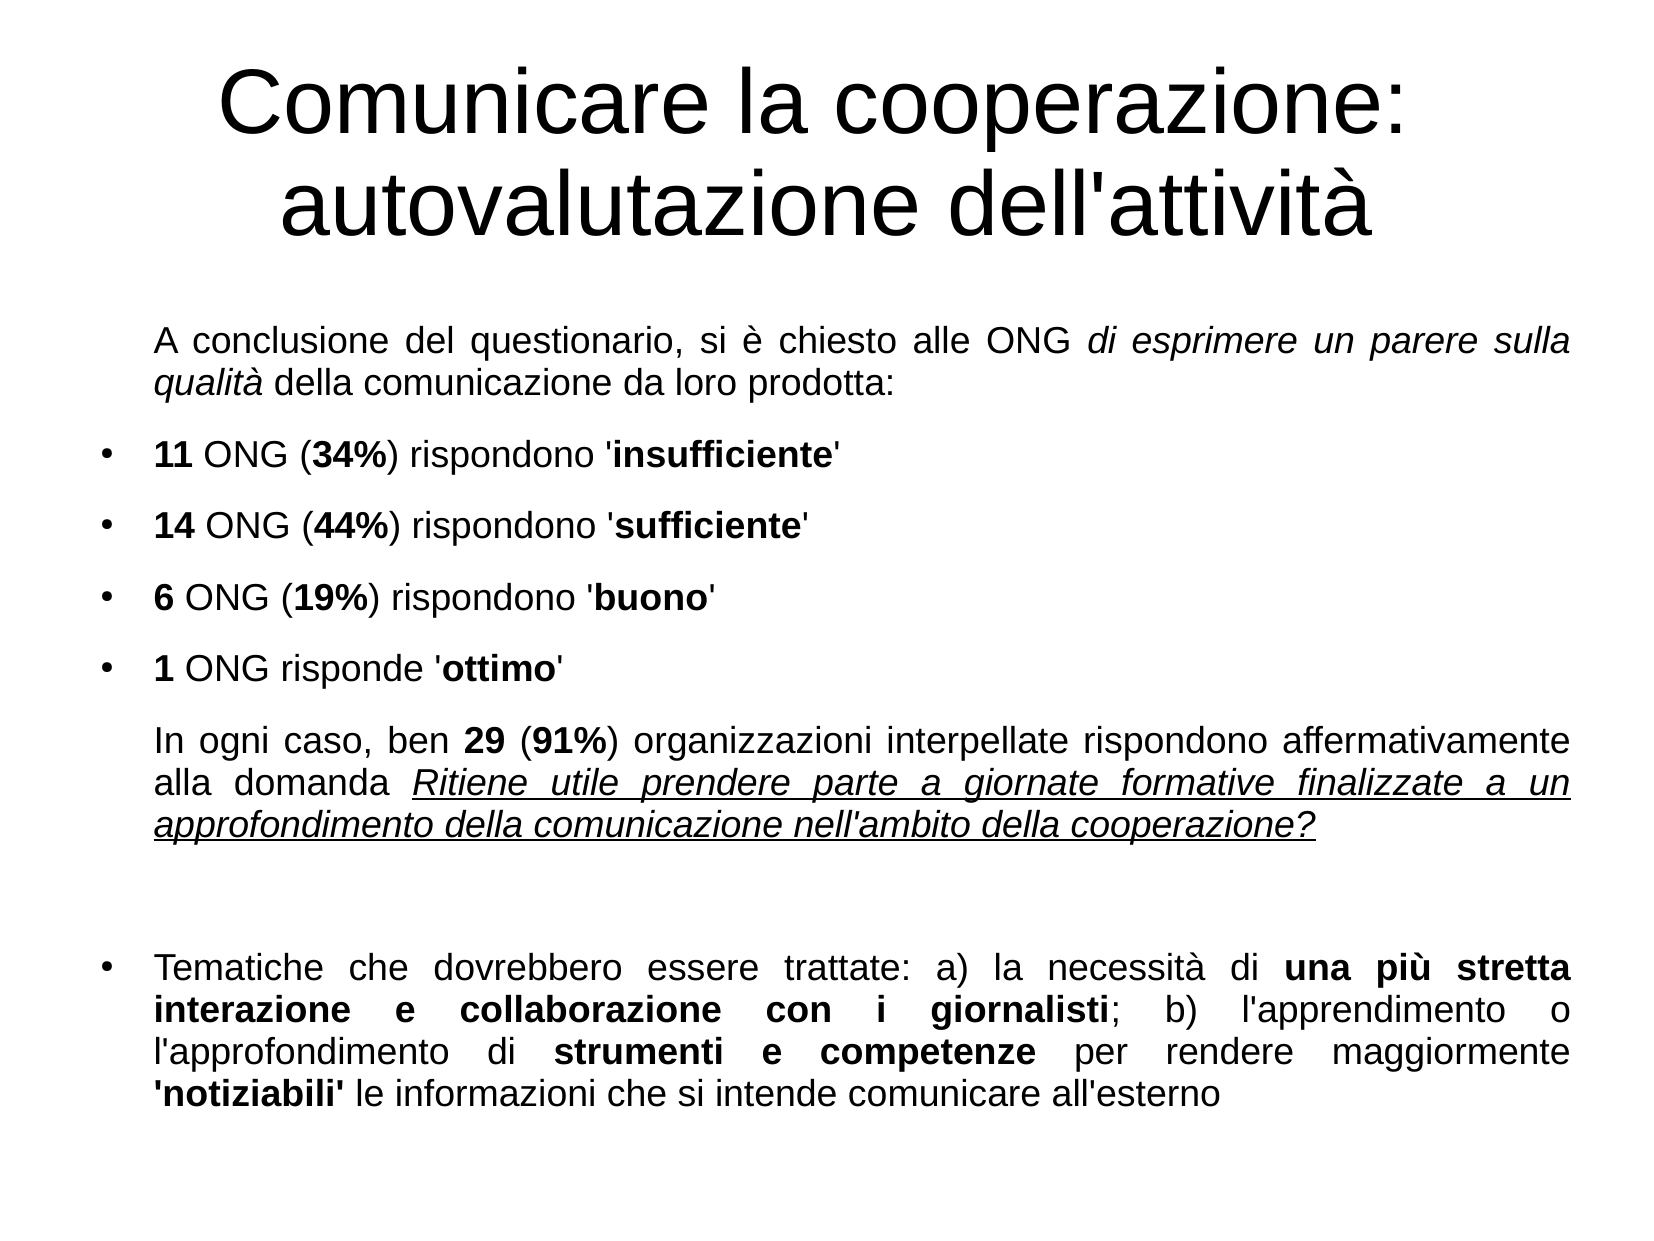

# Comunicare la cooperazione: autovalutazione dell'attività
A conclusione del questionario, si è chiesto alle ONG di esprimere un parere sulla qualità della comunicazione da loro prodotta:
11 ONG (34%) rispondono 'insufficiente'
14 ONG (44%) rispondono 'sufficiente'
6 ONG (19%) rispondono 'buono'
1 ONG risponde 'ottimo'
In ogni caso, ben 29 (91%) organizzazioni interpellate rispondono affermativamente alla domanda Ritiene utile prendere parte a giornate formative finalizzate a un approfondimento della comunicazione nell'ambito della cooperazione?
Tematiche che dovrebbero essere trattate: a) la necessità di una più stretta interazione e collaborazione con i giornalisti; b) l'apprendimento o l'approfondimento di strumenti e competenze per rendere maggiormente 'notiziabili' le informazioni che si intende comunicare all'esterno